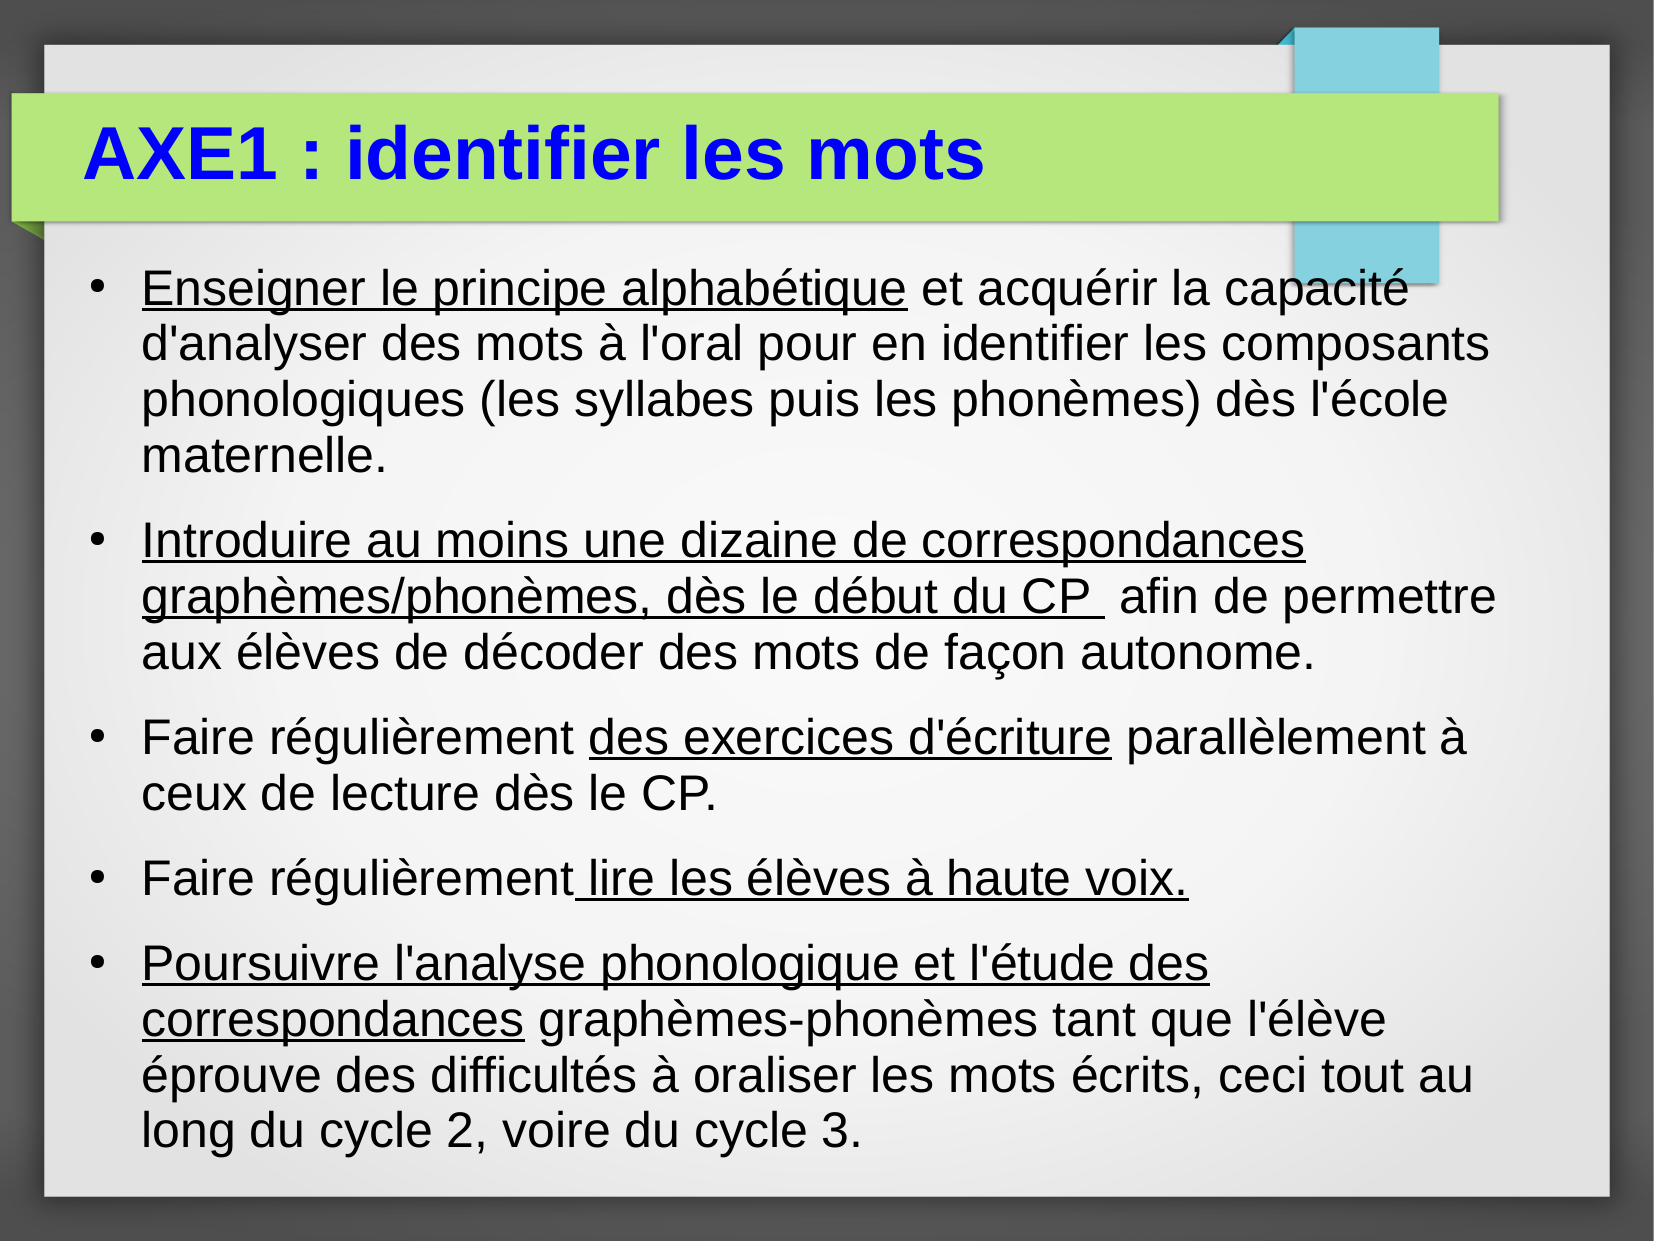

# AXE1 : identifier les mots
Enseigner le principe alphabétique et acquérir la capacité d'analyser des mots à l'oral pour en identifier les composants phonologiques (les syllabes puis les phonèmes) dès l'école maternelle.
Introduire au moins une dizaine de correspondances graphèmes/phonèmes, dès le début du CP afin de permettre aux élèves de décoder des mots de façon autonome.
Faire régulièrement des exercices d'écriture parallèlement à ceux de lecture dès le CP.
Faire régulièrement lire les élèves à haute voix.
Poursuivre l'analyse phonologique et l'étude des correspondances graphèmes-phonèmes tant que l'élève éprouve des difficultés à oraliser les mots écrits, ceci tout au long du cycle 2, voire du cycle 3.